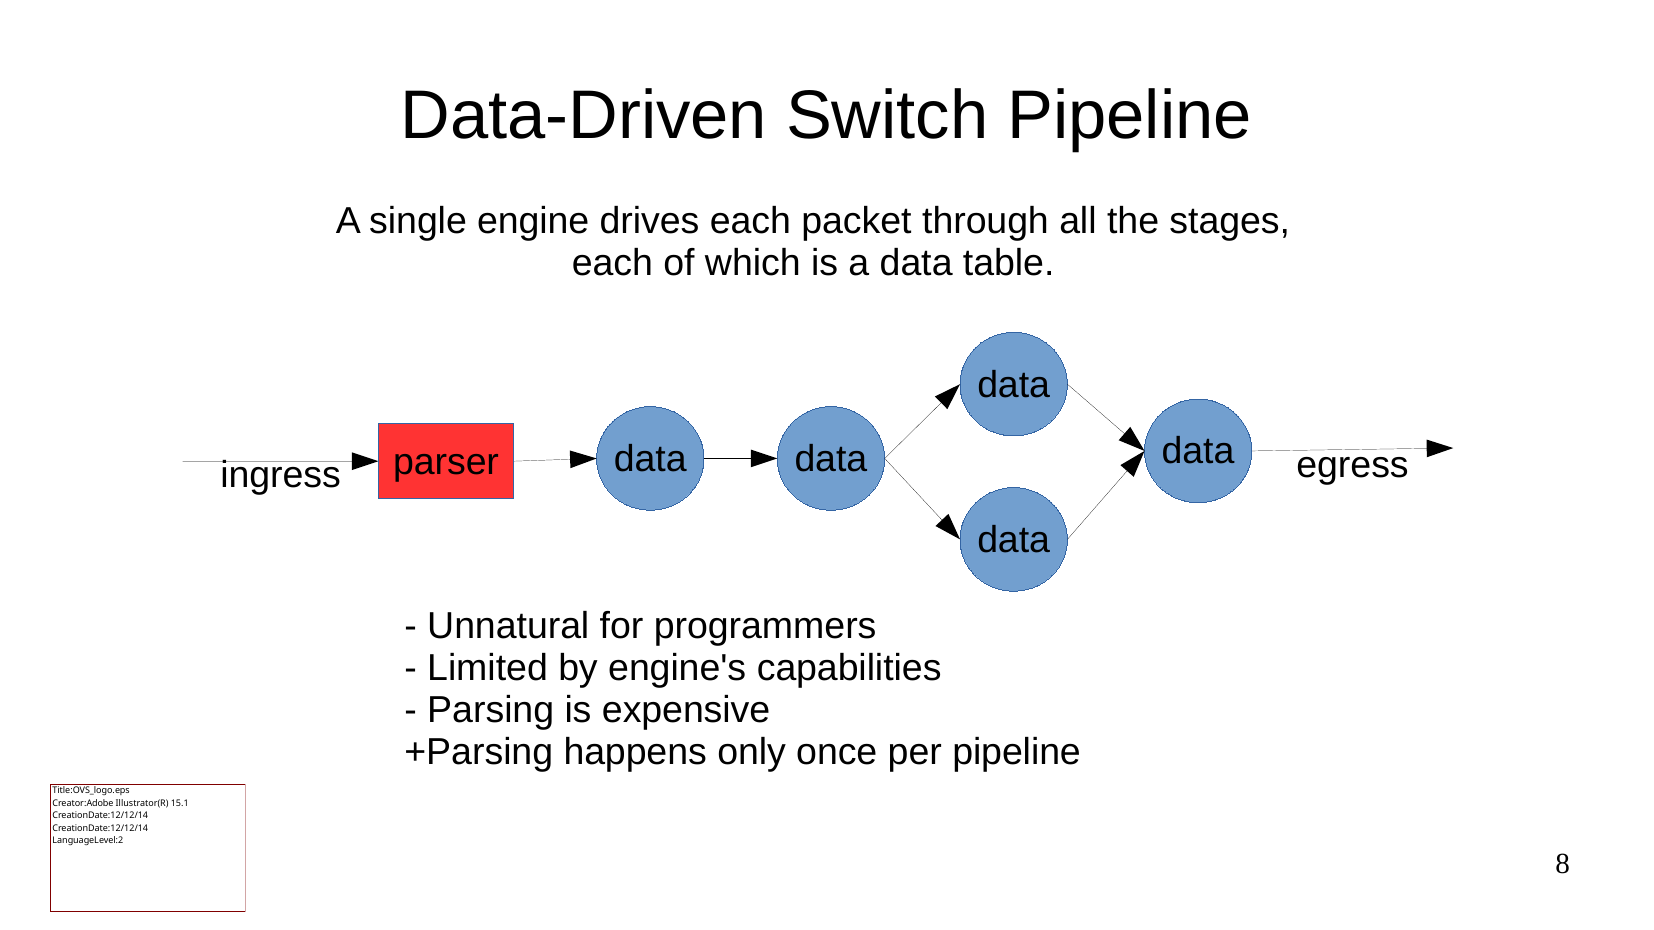

# Data-Driven Switch Pipeline
A single engine drives each packet through all the stages,
each of which is a data table.
data
data
data
data
parser
ingress
data
- Unnatural for programmers
- Limited by engine's capabilities
- Parsing is expensive
+Parsing happens only once per pipeline
8